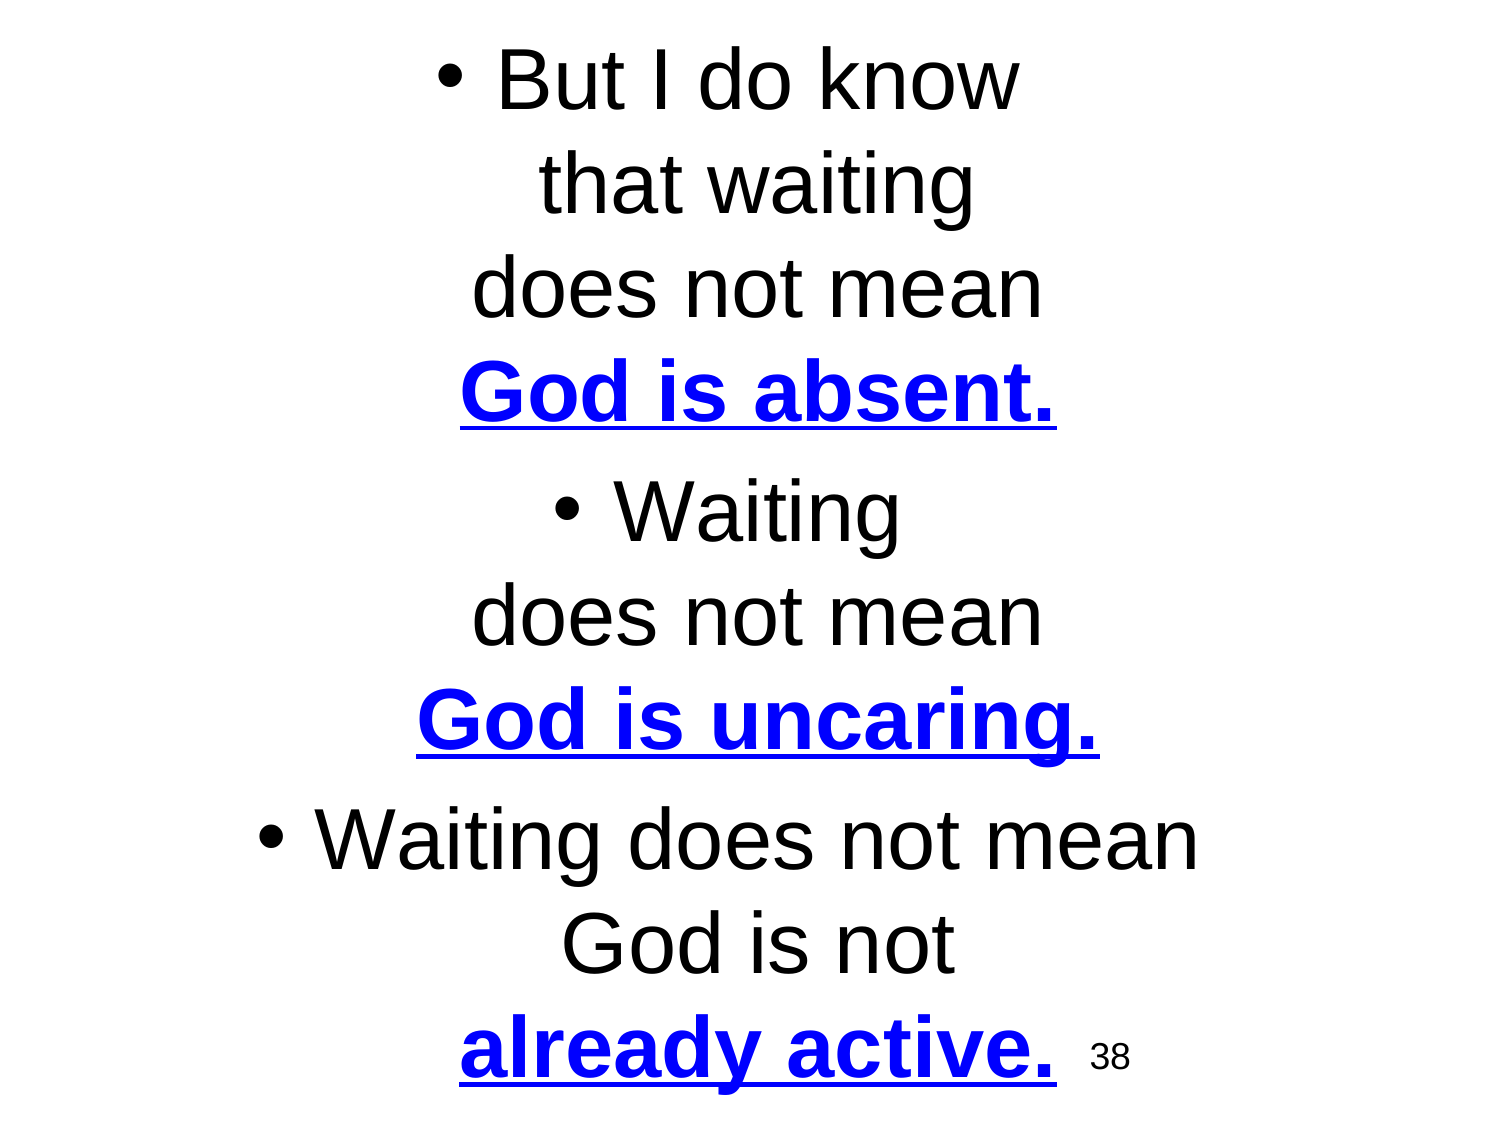

# But I do know that waiting does not mean God is absent.
Waiting
does not mean
God is uncaring.
Waiting does not mean
God is not
already active.
38